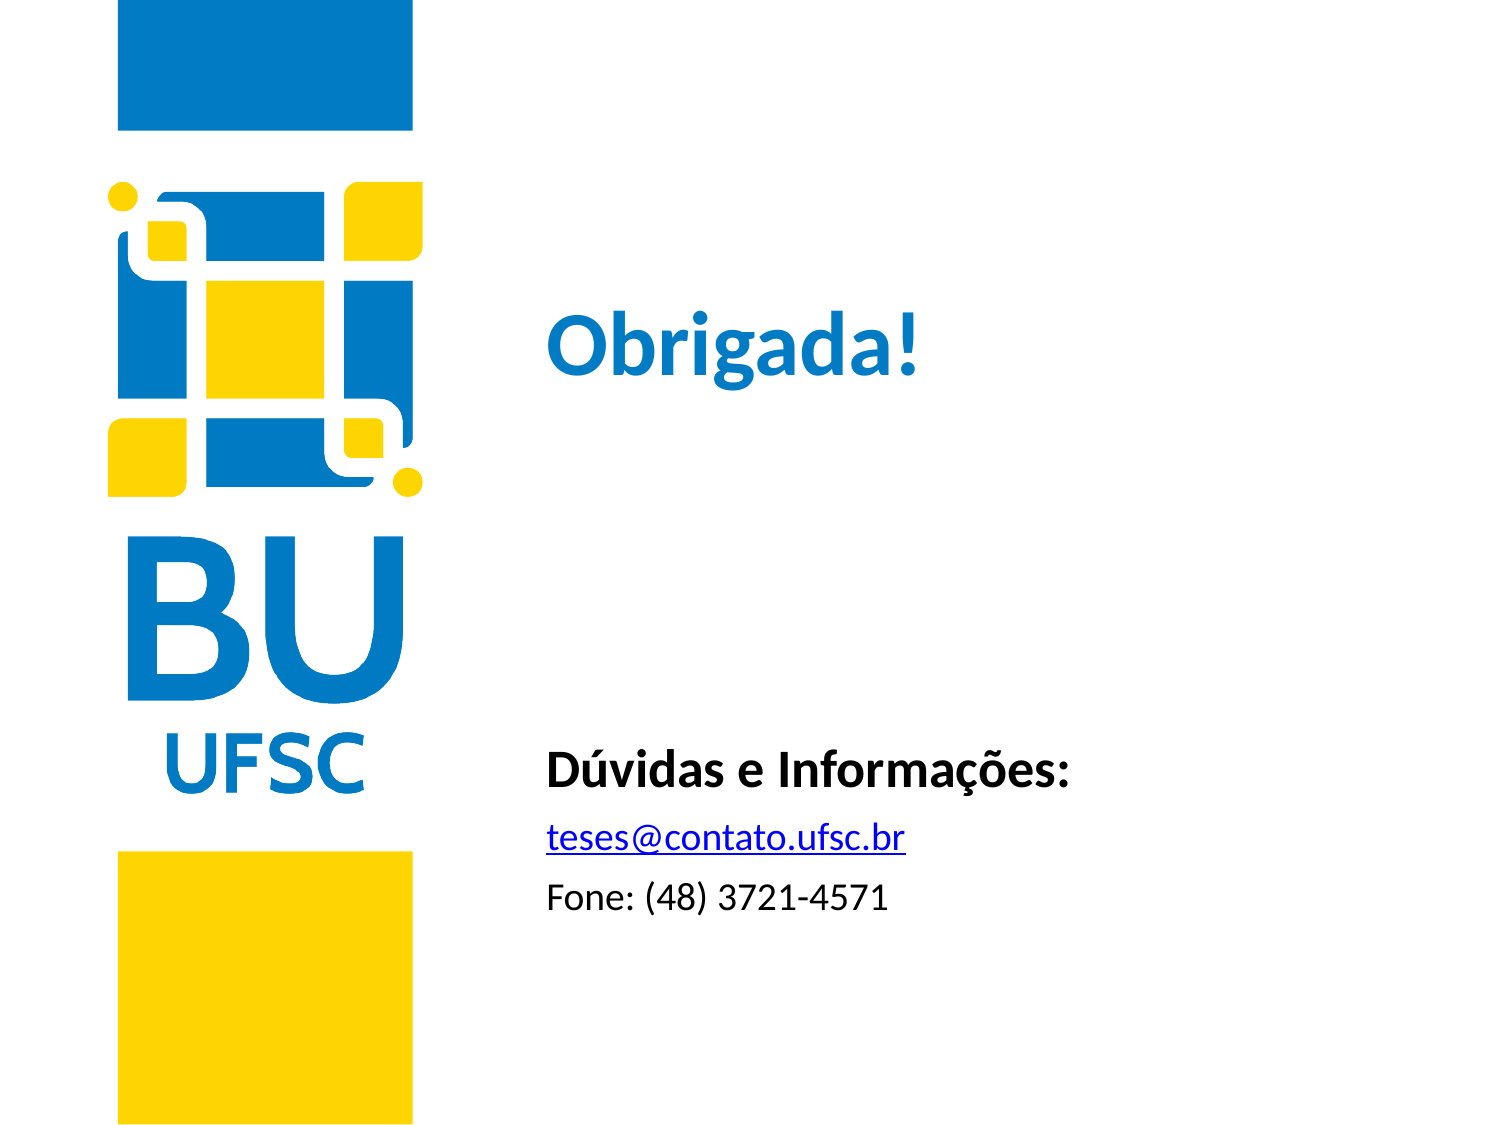

Obrigada!
Dúvidas e Informações:
teses@contato.ufsc.br
Fone: (48) 3721-4571